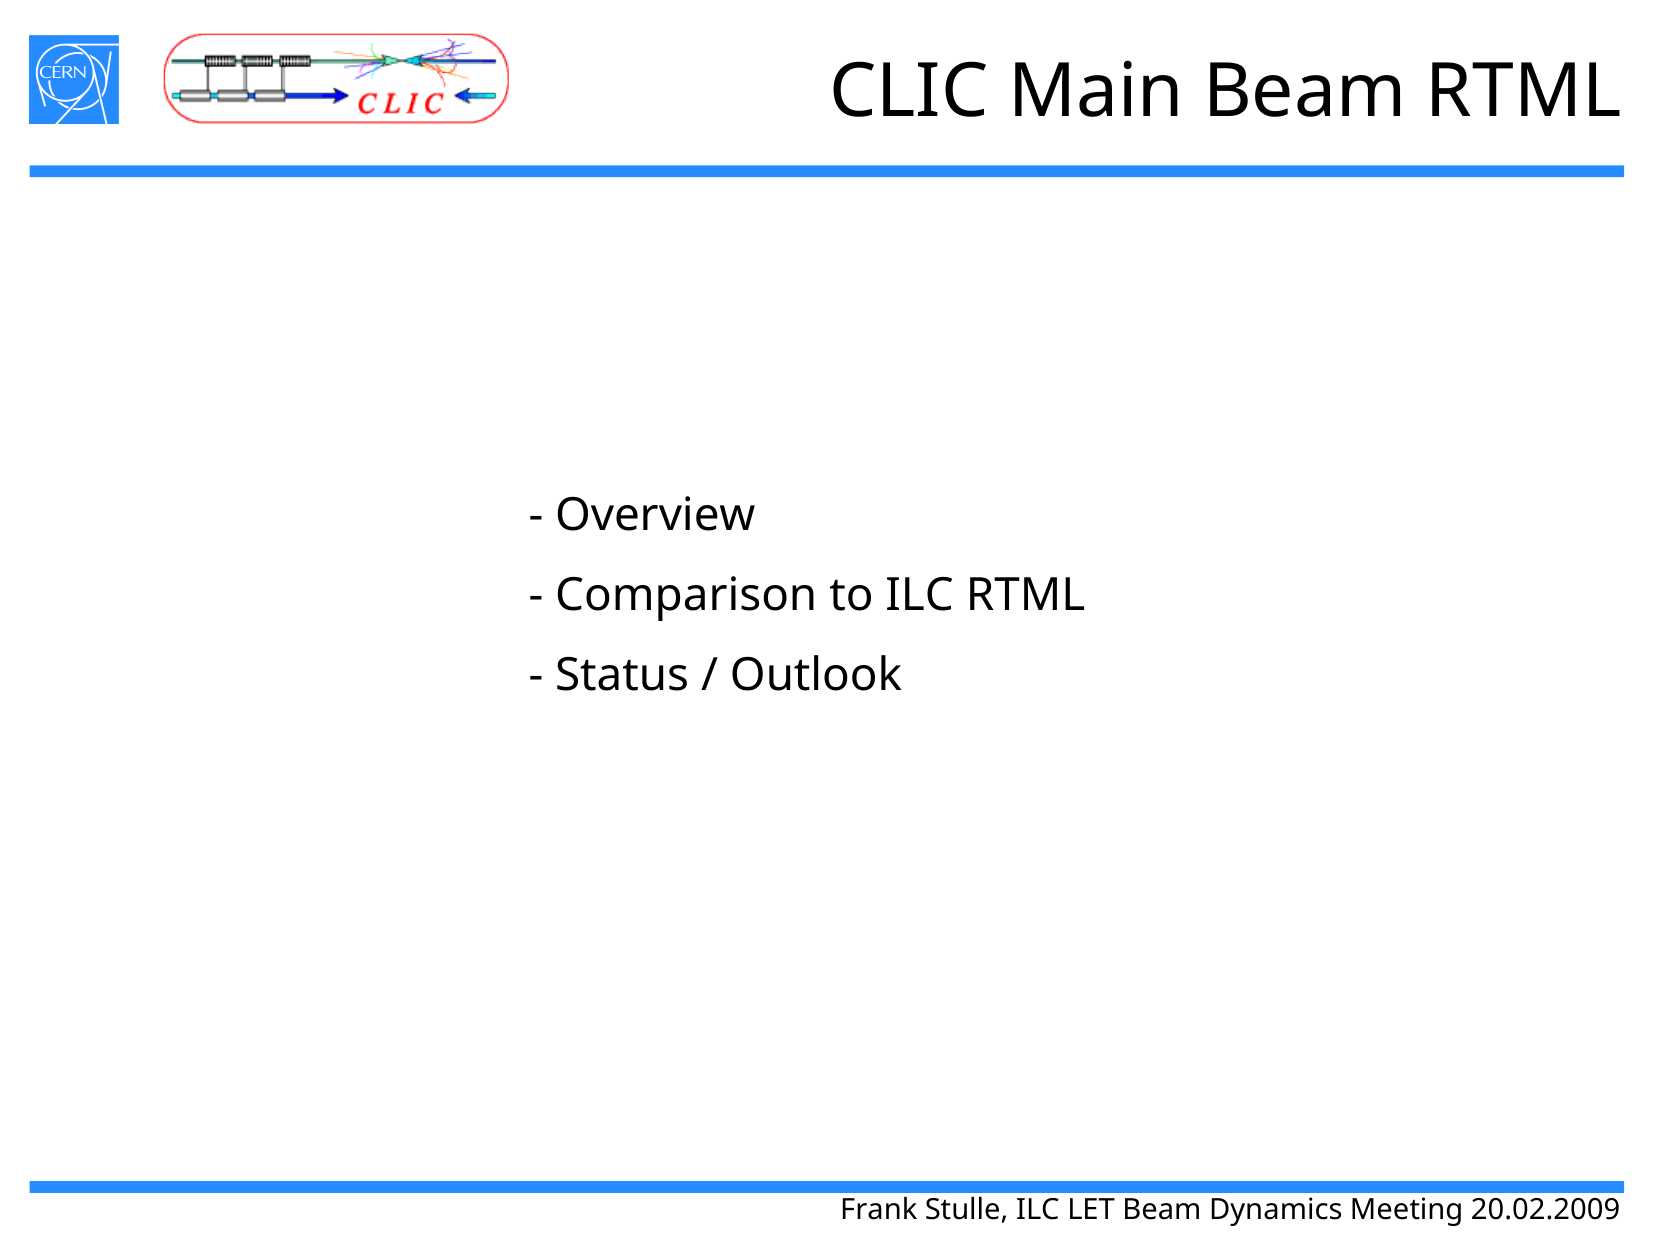

# CLIC Main Beam RTML
- Overview
- Comparison to ILC RTML
- Status / Outlook